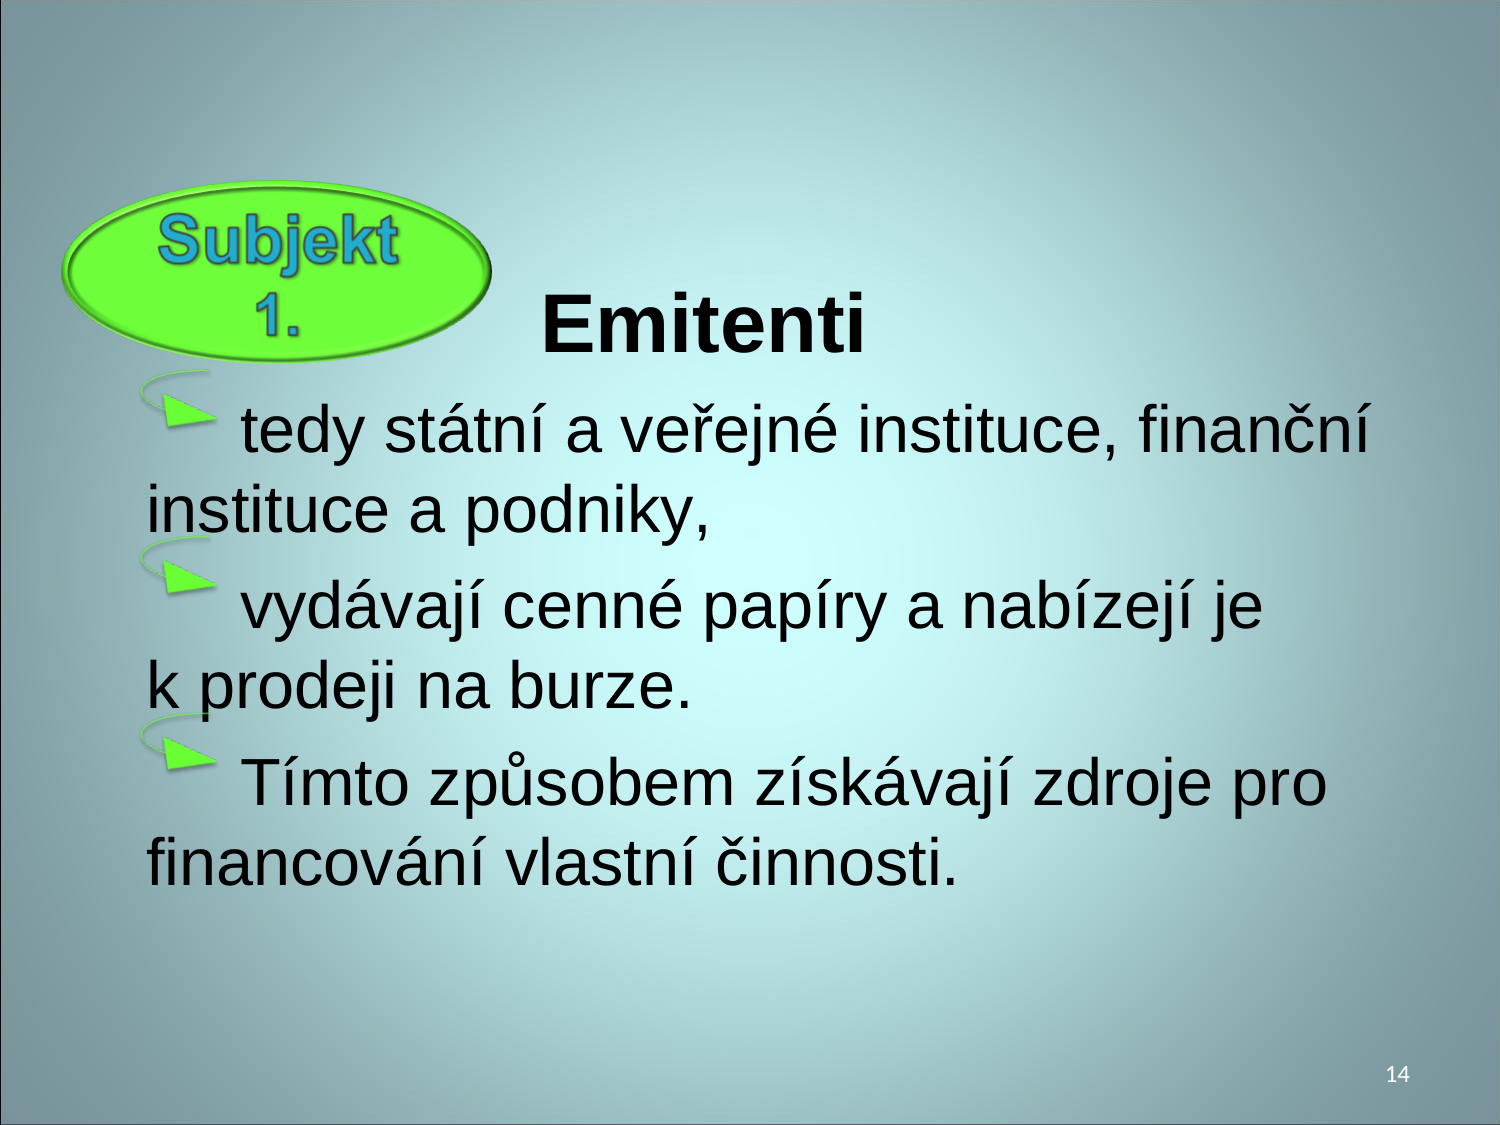

# Emitenti
		tedy státní a veřejné instituce, finanční instituce a podniky,
		vydávají cenné papíry a nabízejí je
k prodeji na burze.
		Tímto způsobem získávají zdroje pro financování vlastní činnosti.